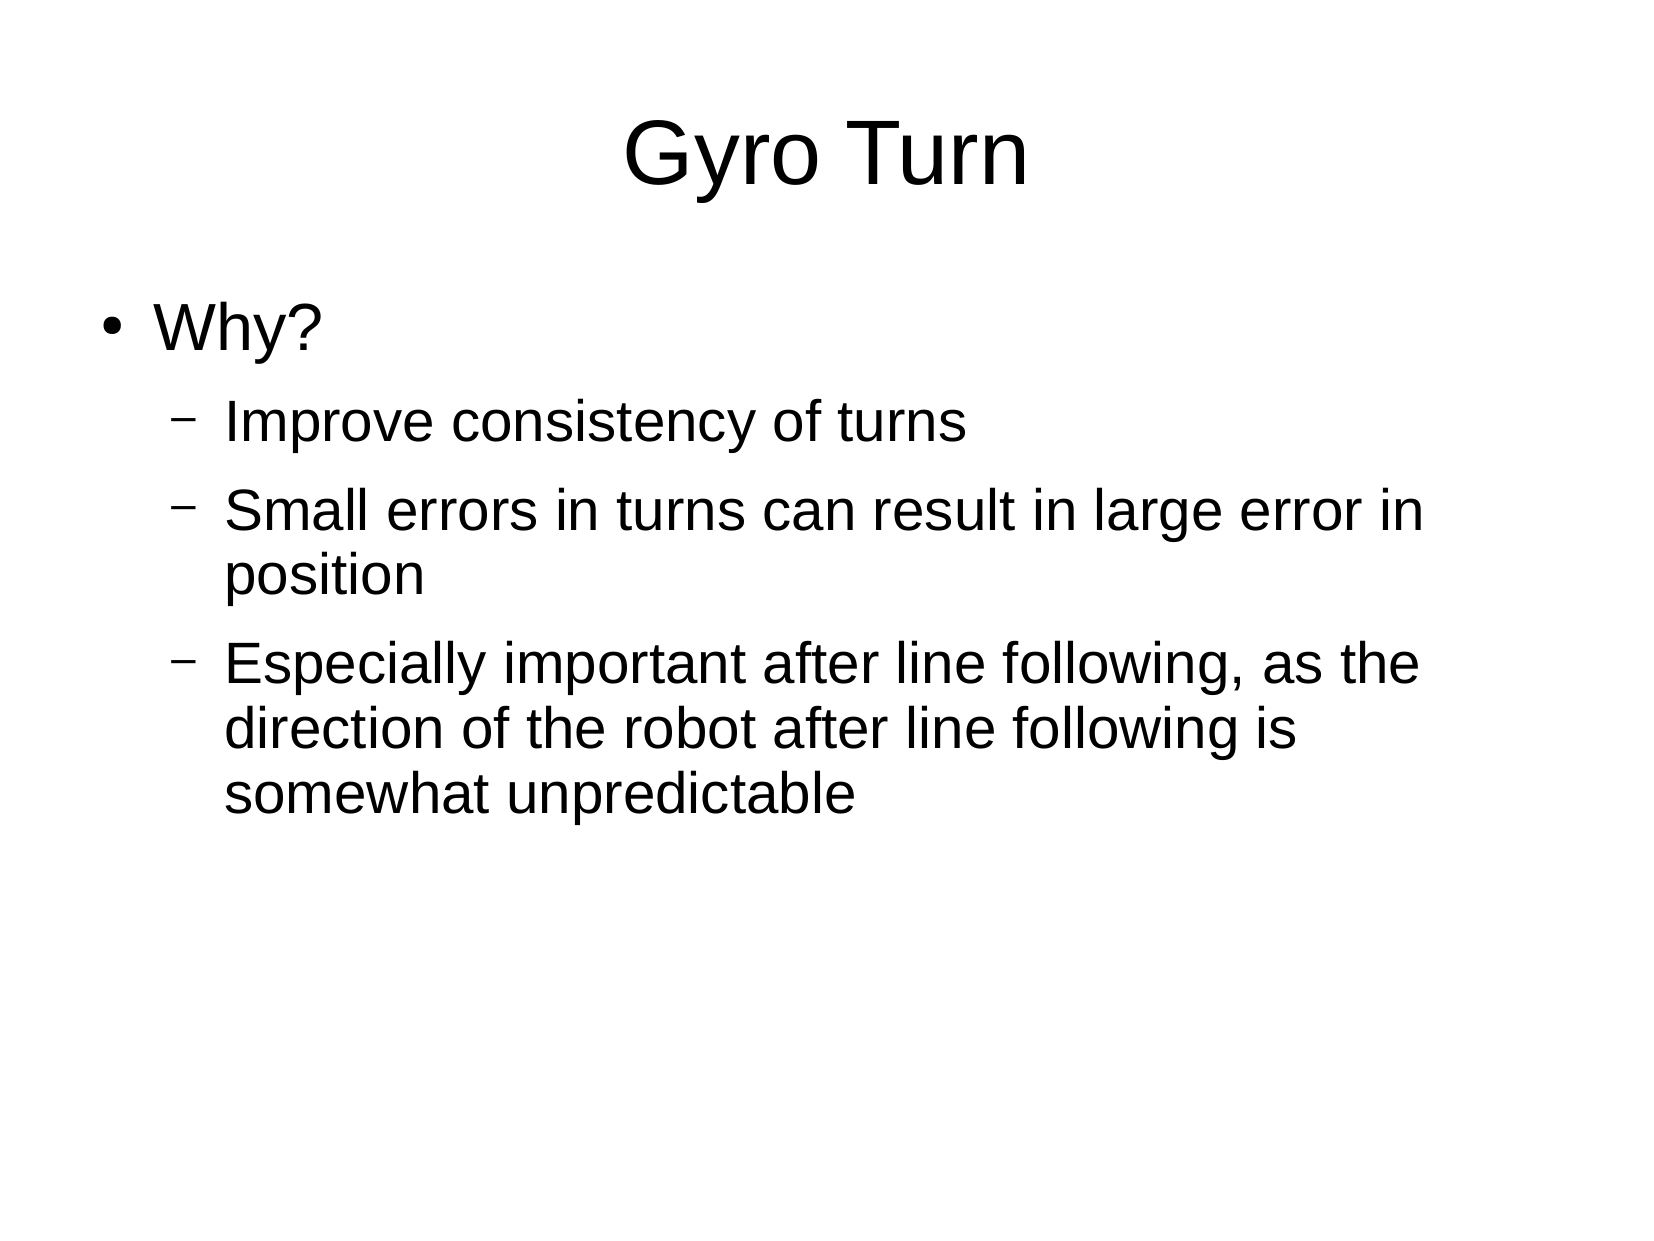

# Gyro Turn
Why?
Improve consistency of turns
Small errors in turns can result in large error in position
Especially important after line following, as the direction of the robot after line following is somewhat unpredictable